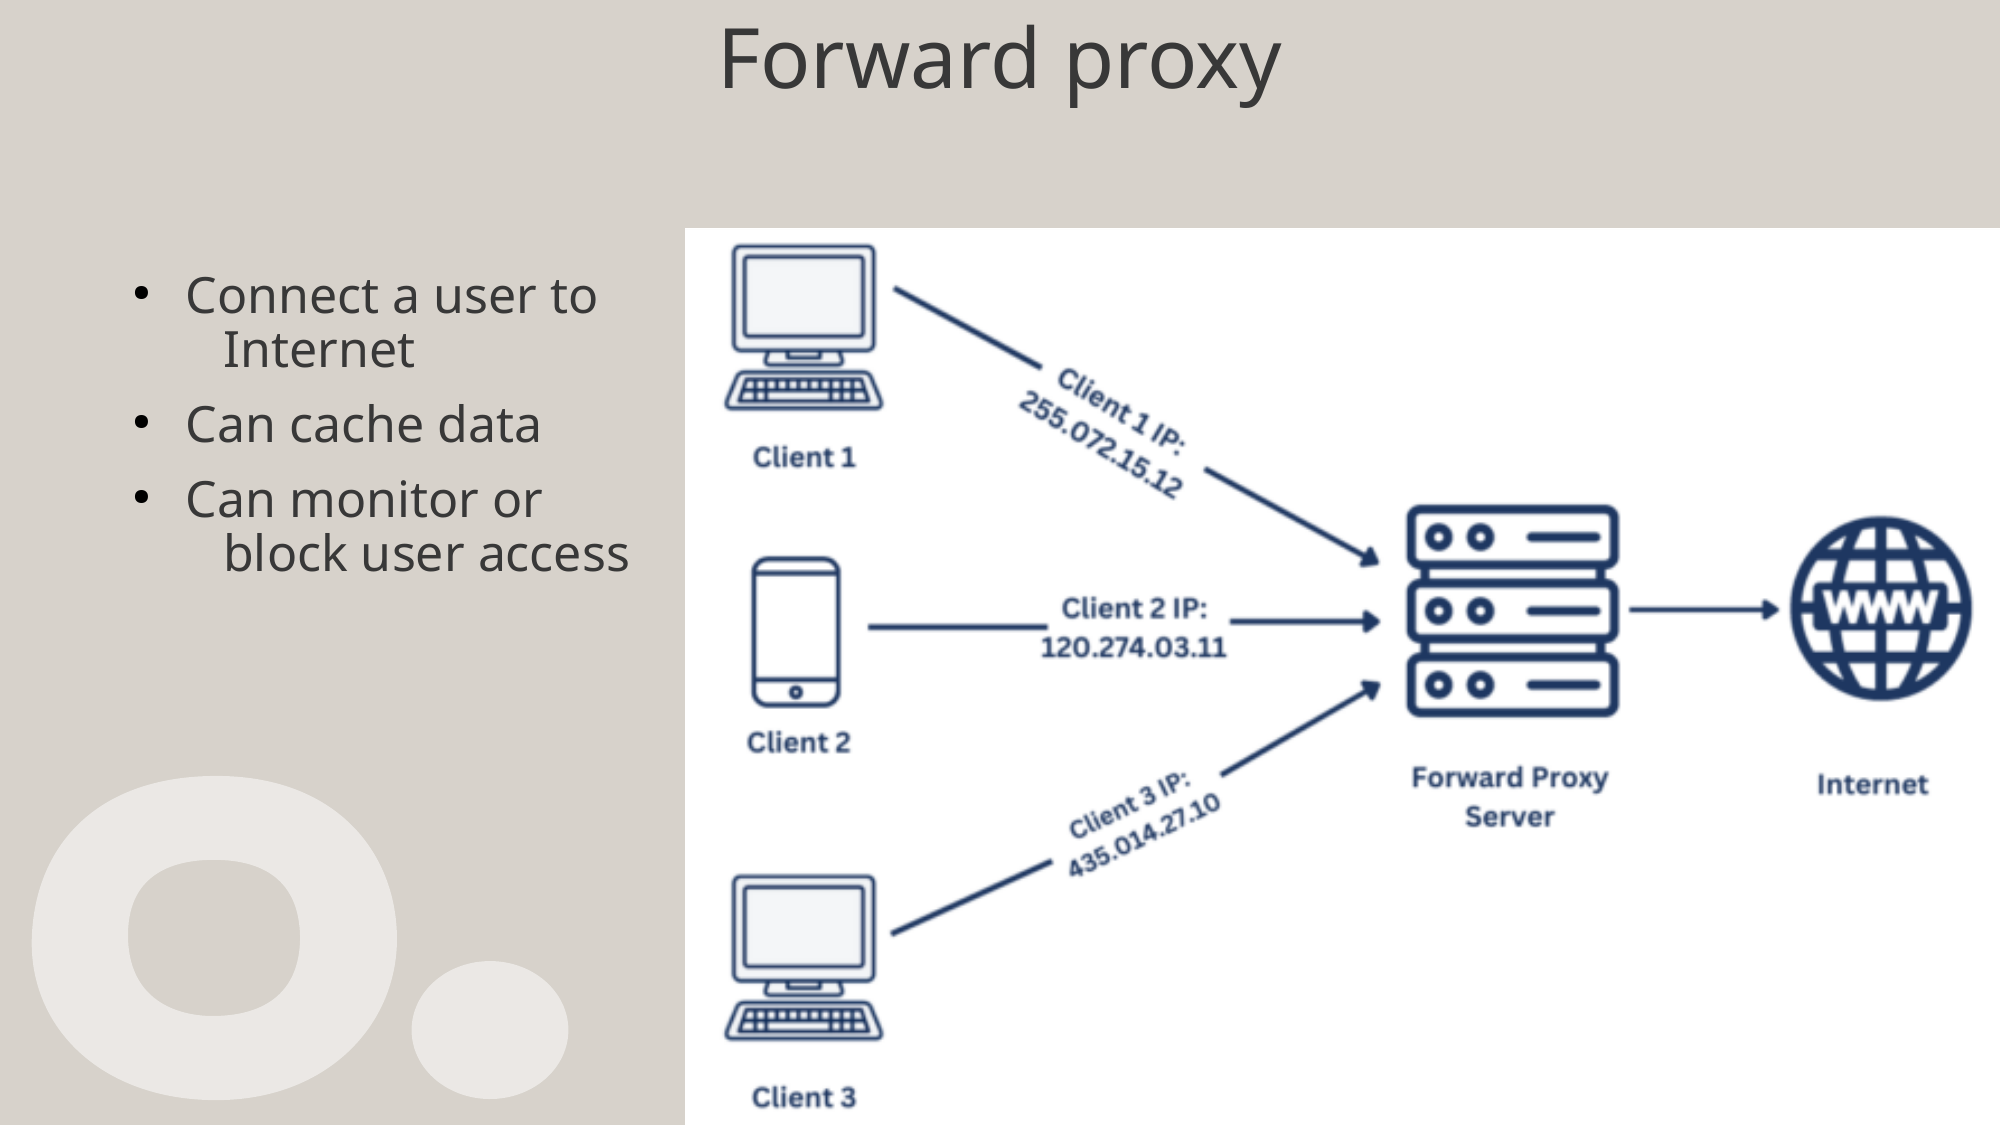

Forward proxy
# Connect a user to Internet
Can cache data
Can monitor or block user access
Difference between forward- and reverse proxy